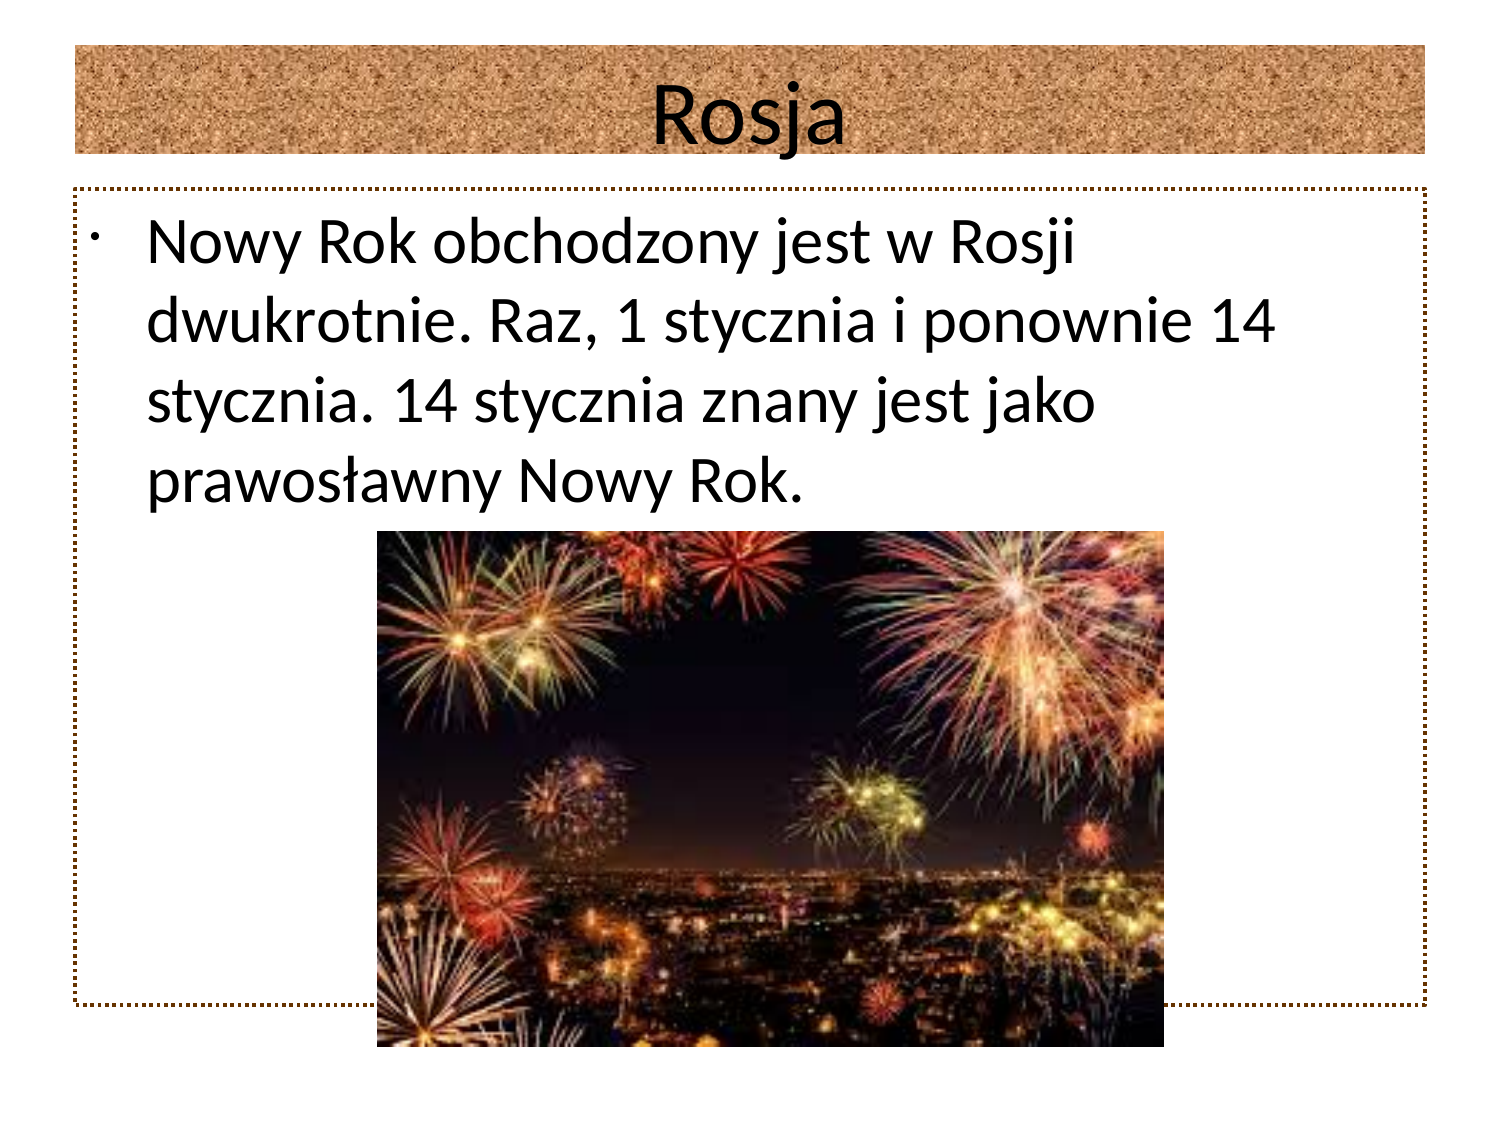

# Rosja
Nowy Rok obchodzony jest w Rosji dwukrotnie. Raz, 1 stycznia i ponownie 14 stycznia. 14 stycznia znany jest jako prawosławny Nowy Rok.